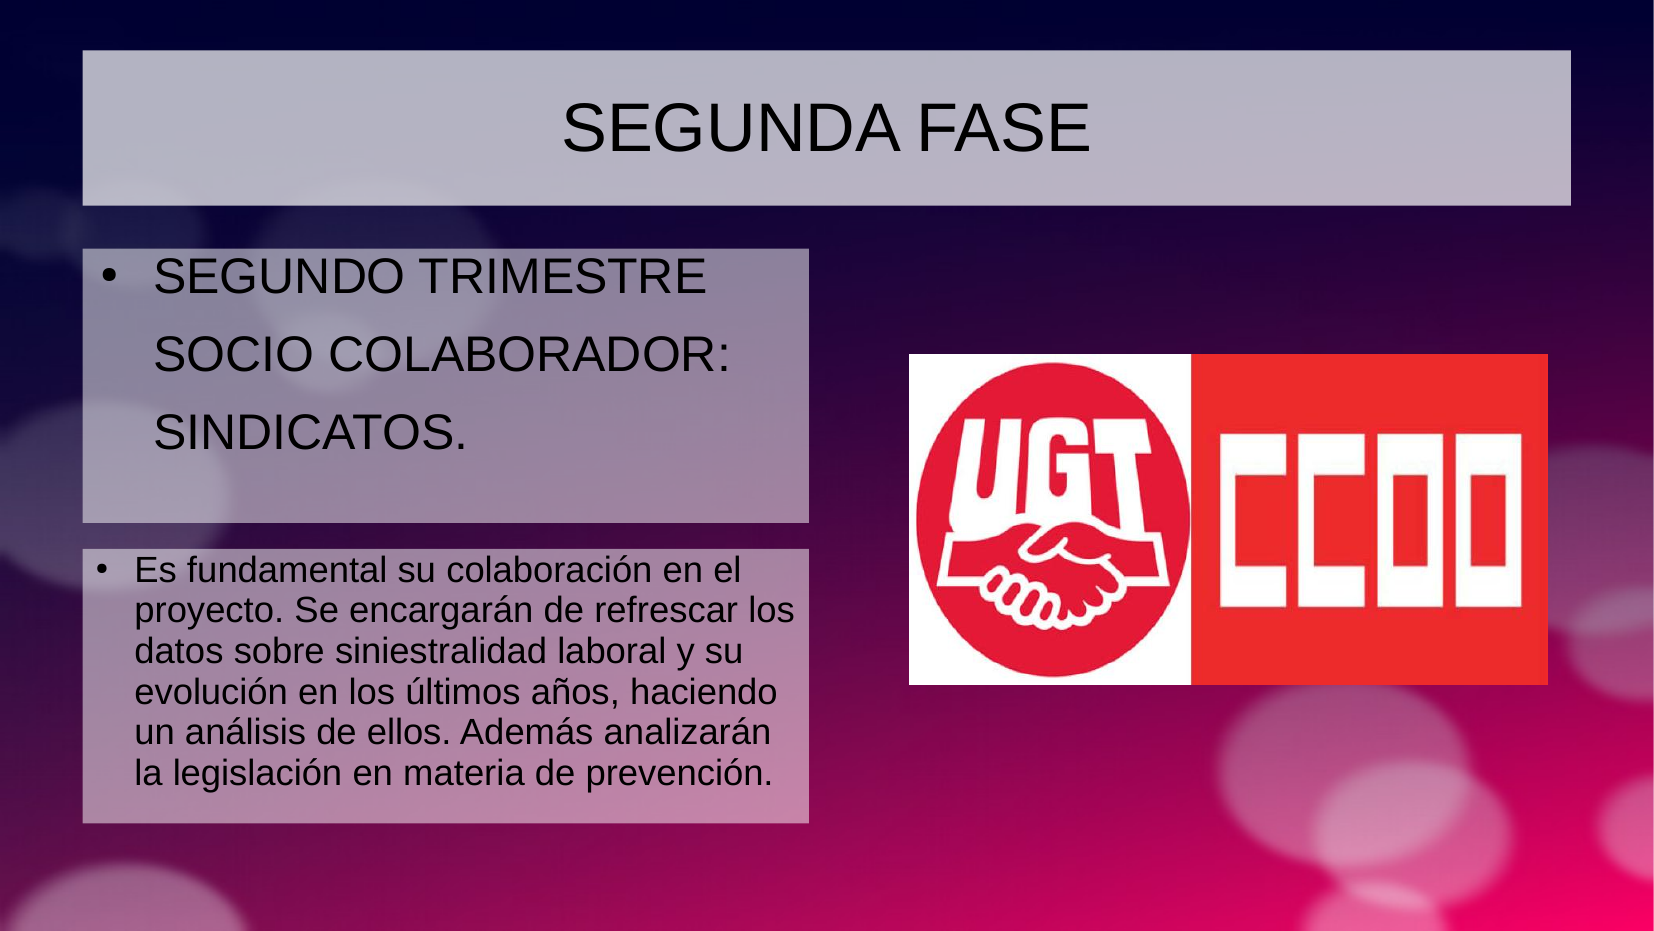

# SEGUNDA FASE
SEGUNDO TRIMESTRE
SOCIO COLABORADOR:
SINDICATOS.
Es fundamental su colaboración en el proyecto. Se encargarán de refrescar los datos sobre siniestralidad laboral y su evolución en los últimos años, haciendo un análisis de ellos. Además analizarán la legislación en materia de prevención.